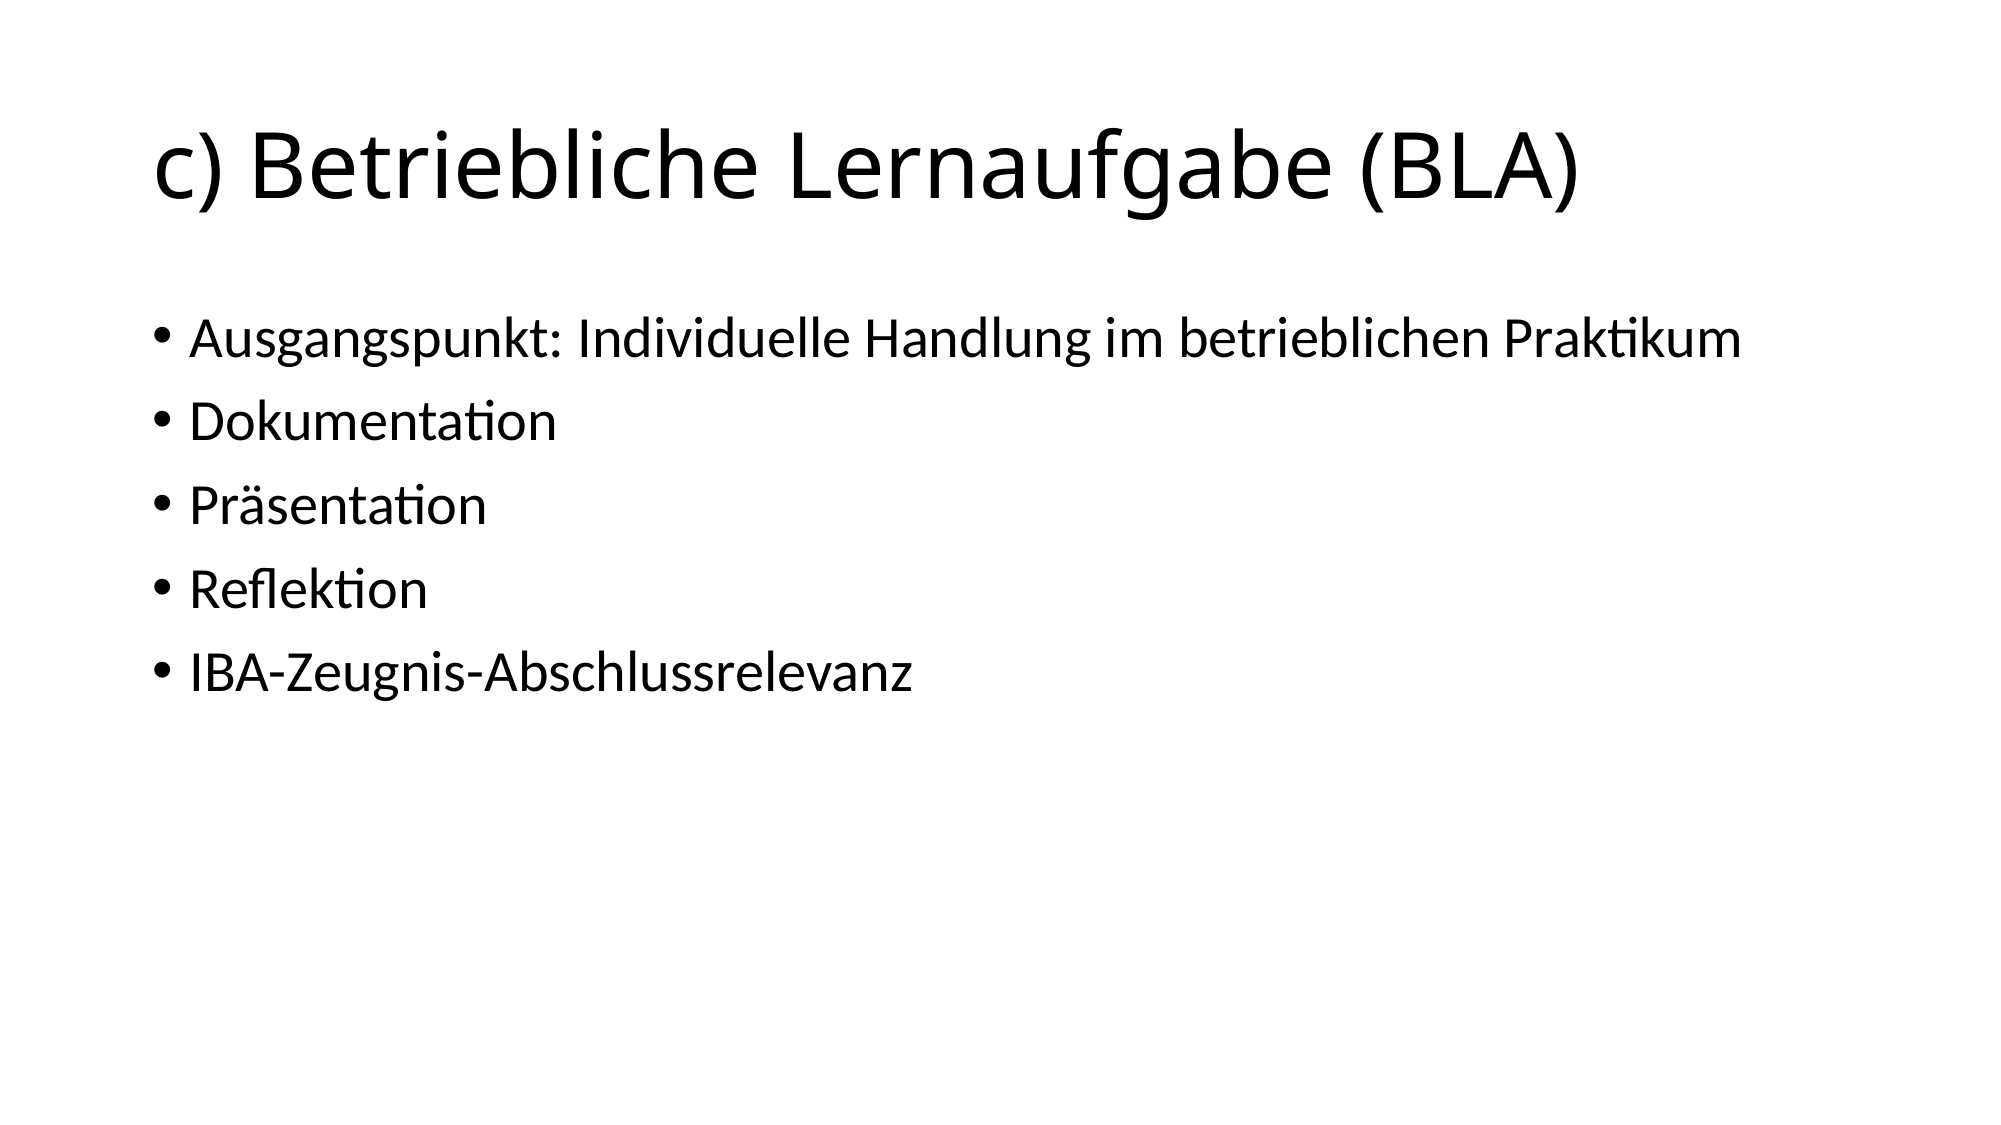

# c) Betriebliche Lernaufgabe (BLA)
Ausgangspunkt: Individuelle Handlung im betrieblichen Praktikum
Dokumentation
Präsentation
Reflektion
IBA-Zeugnis-Abschlussrelevanz